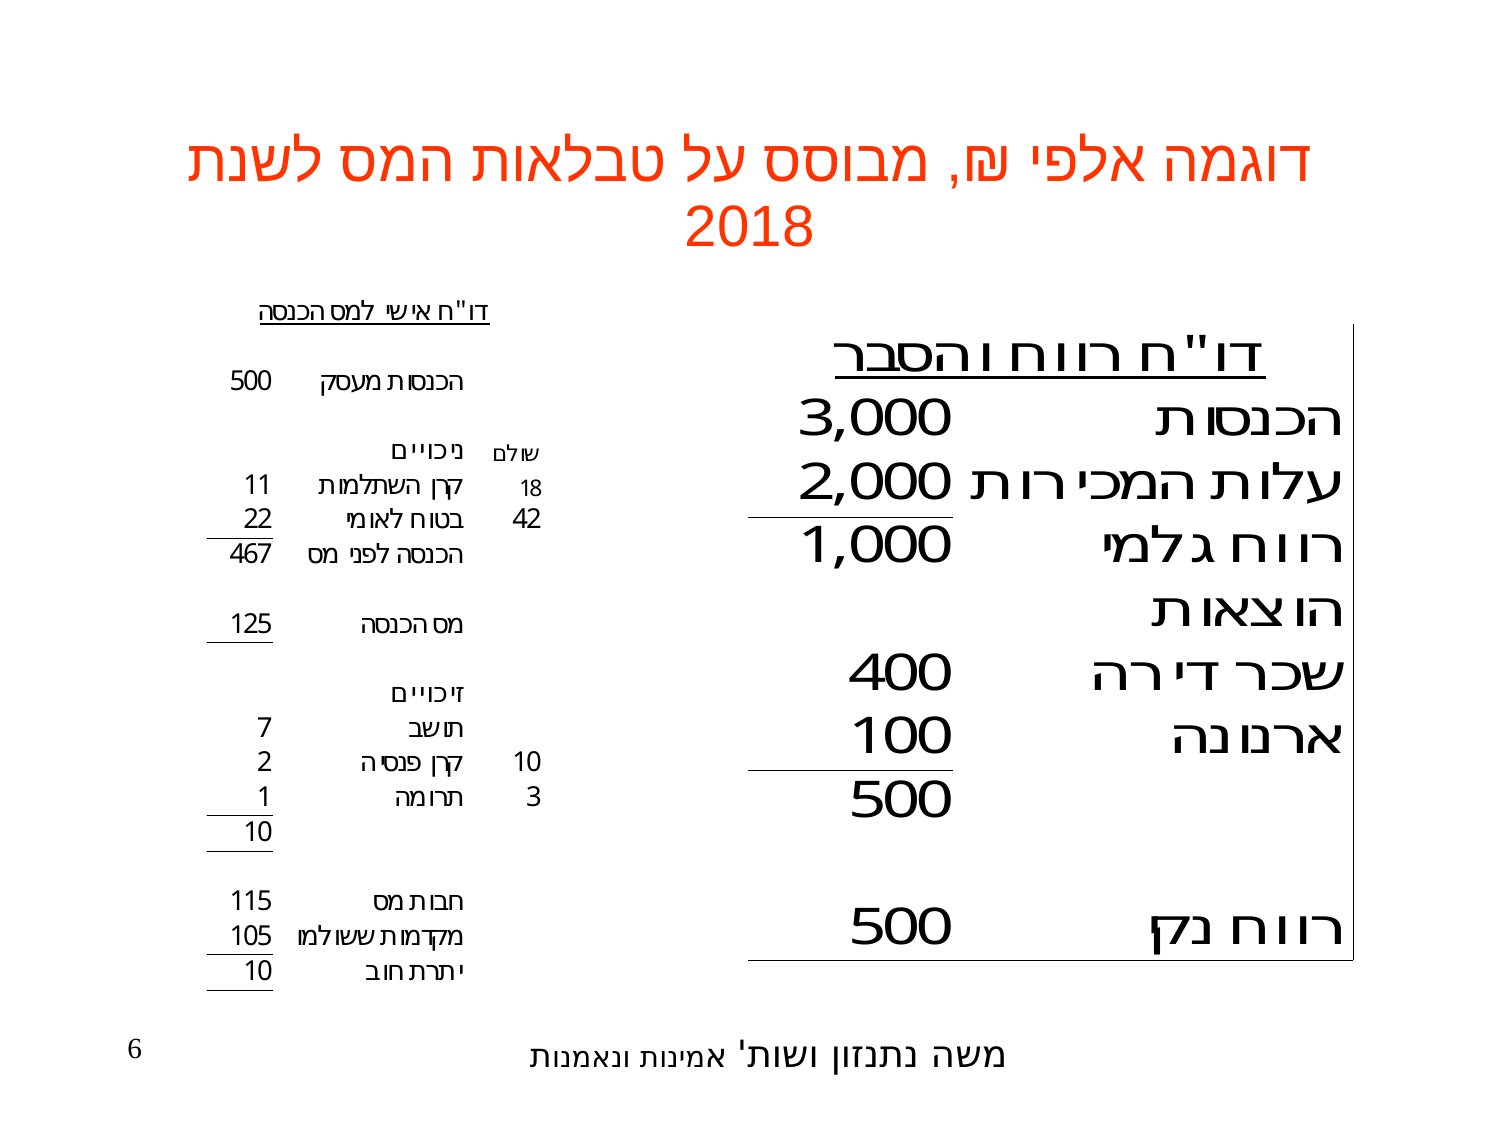

# דוגמה אלפי ₪, מבוסס על טבלאות המס לשנת 2018
6
משה נתנזון ושות'- אמינות ונאמנות